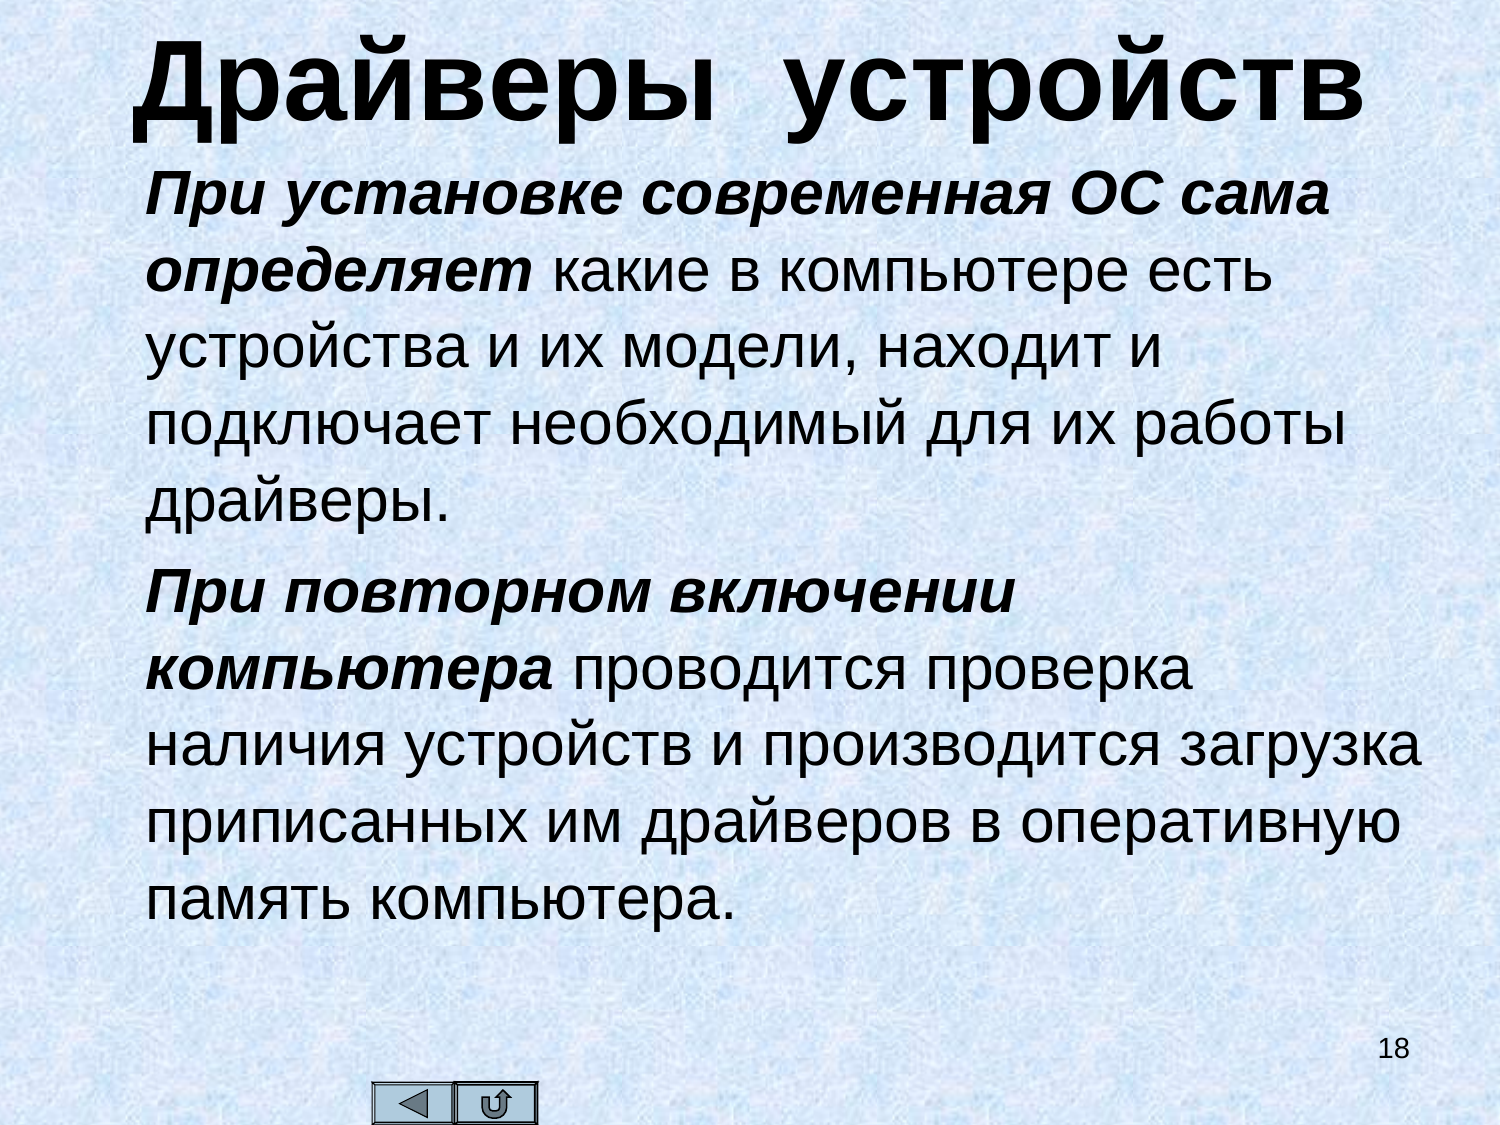

# Драйверы устройств
	При установке современная ОС сама определяет какие в компьютере есть устройства и их модели, находит и подключает необходимый для их работы драйверы.
	При повторном включении компьютера проводится проверка наличия устройств и производится загрузка приписанных им драйверов в оперативную память компьютера.
18